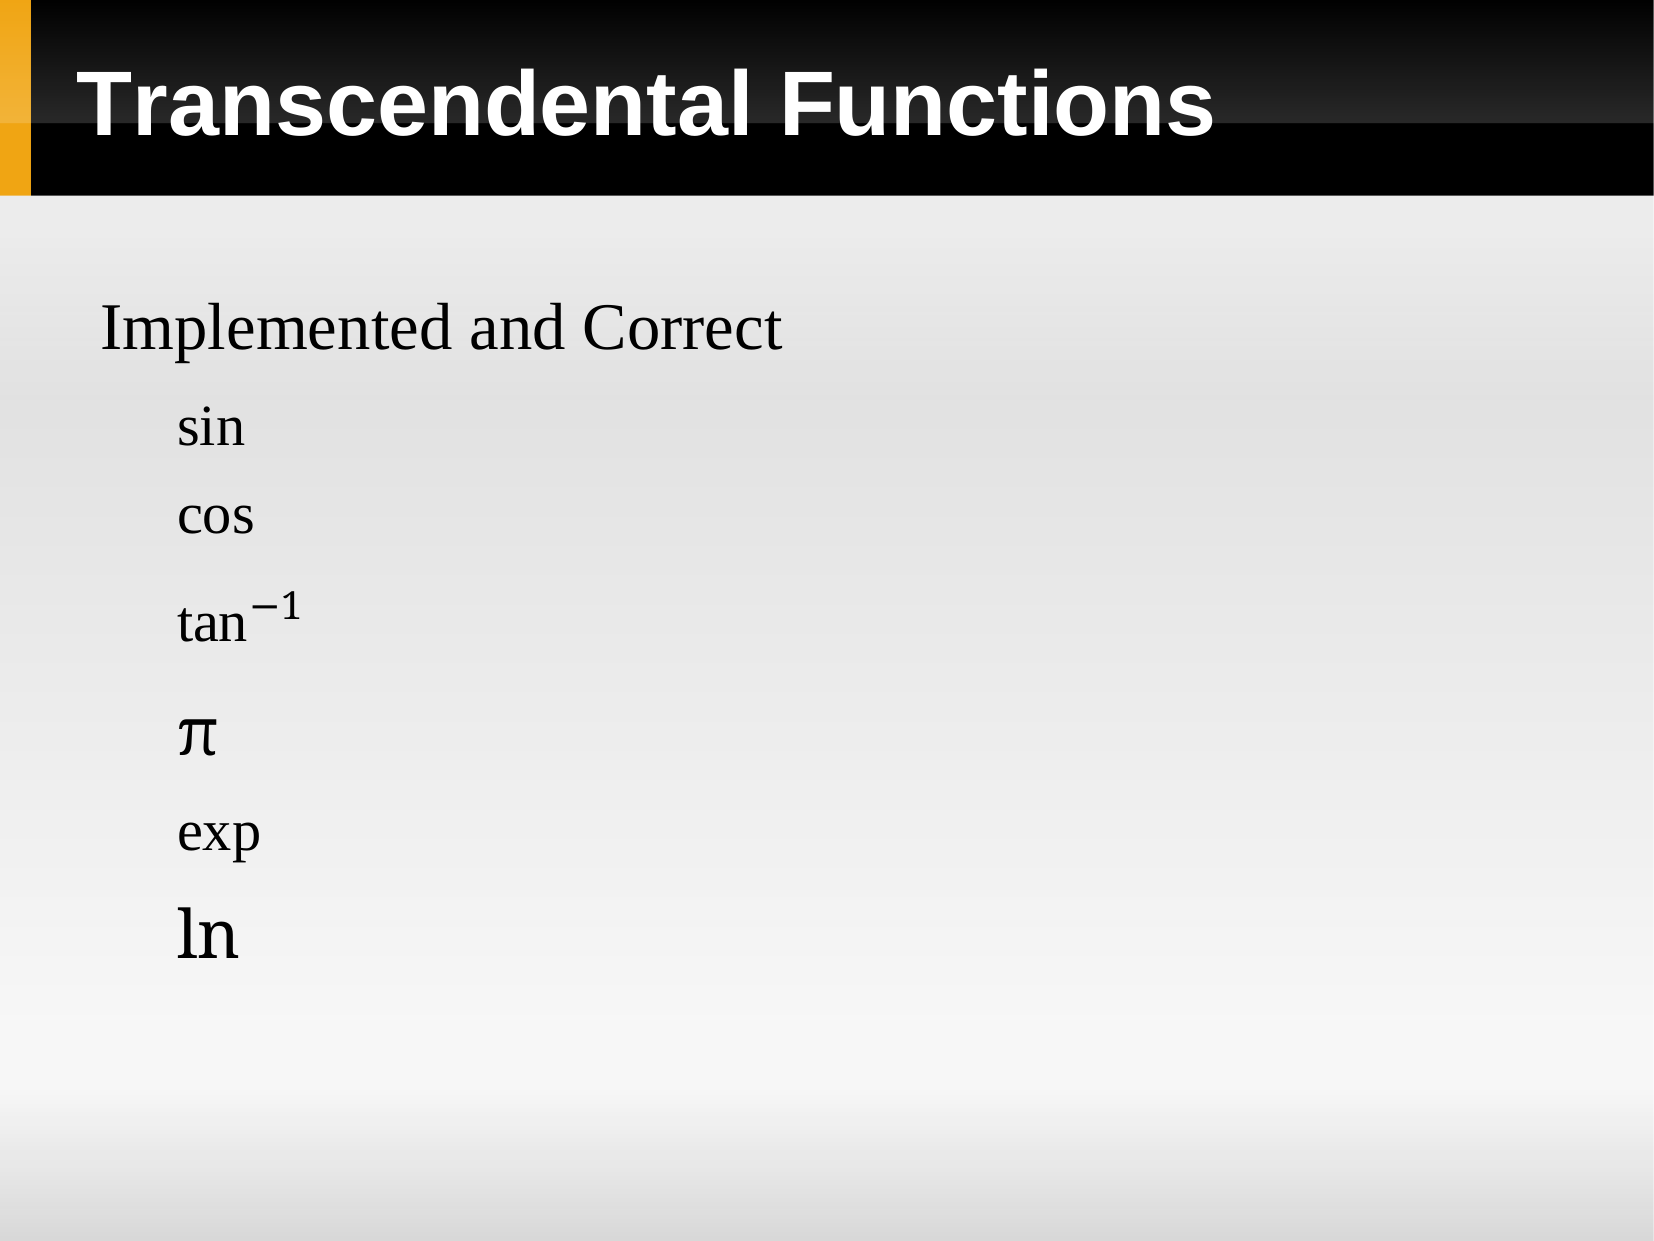

# Transcendental Functions
Implemented and Correct
sin
cos
tan−1
π
exp
ln